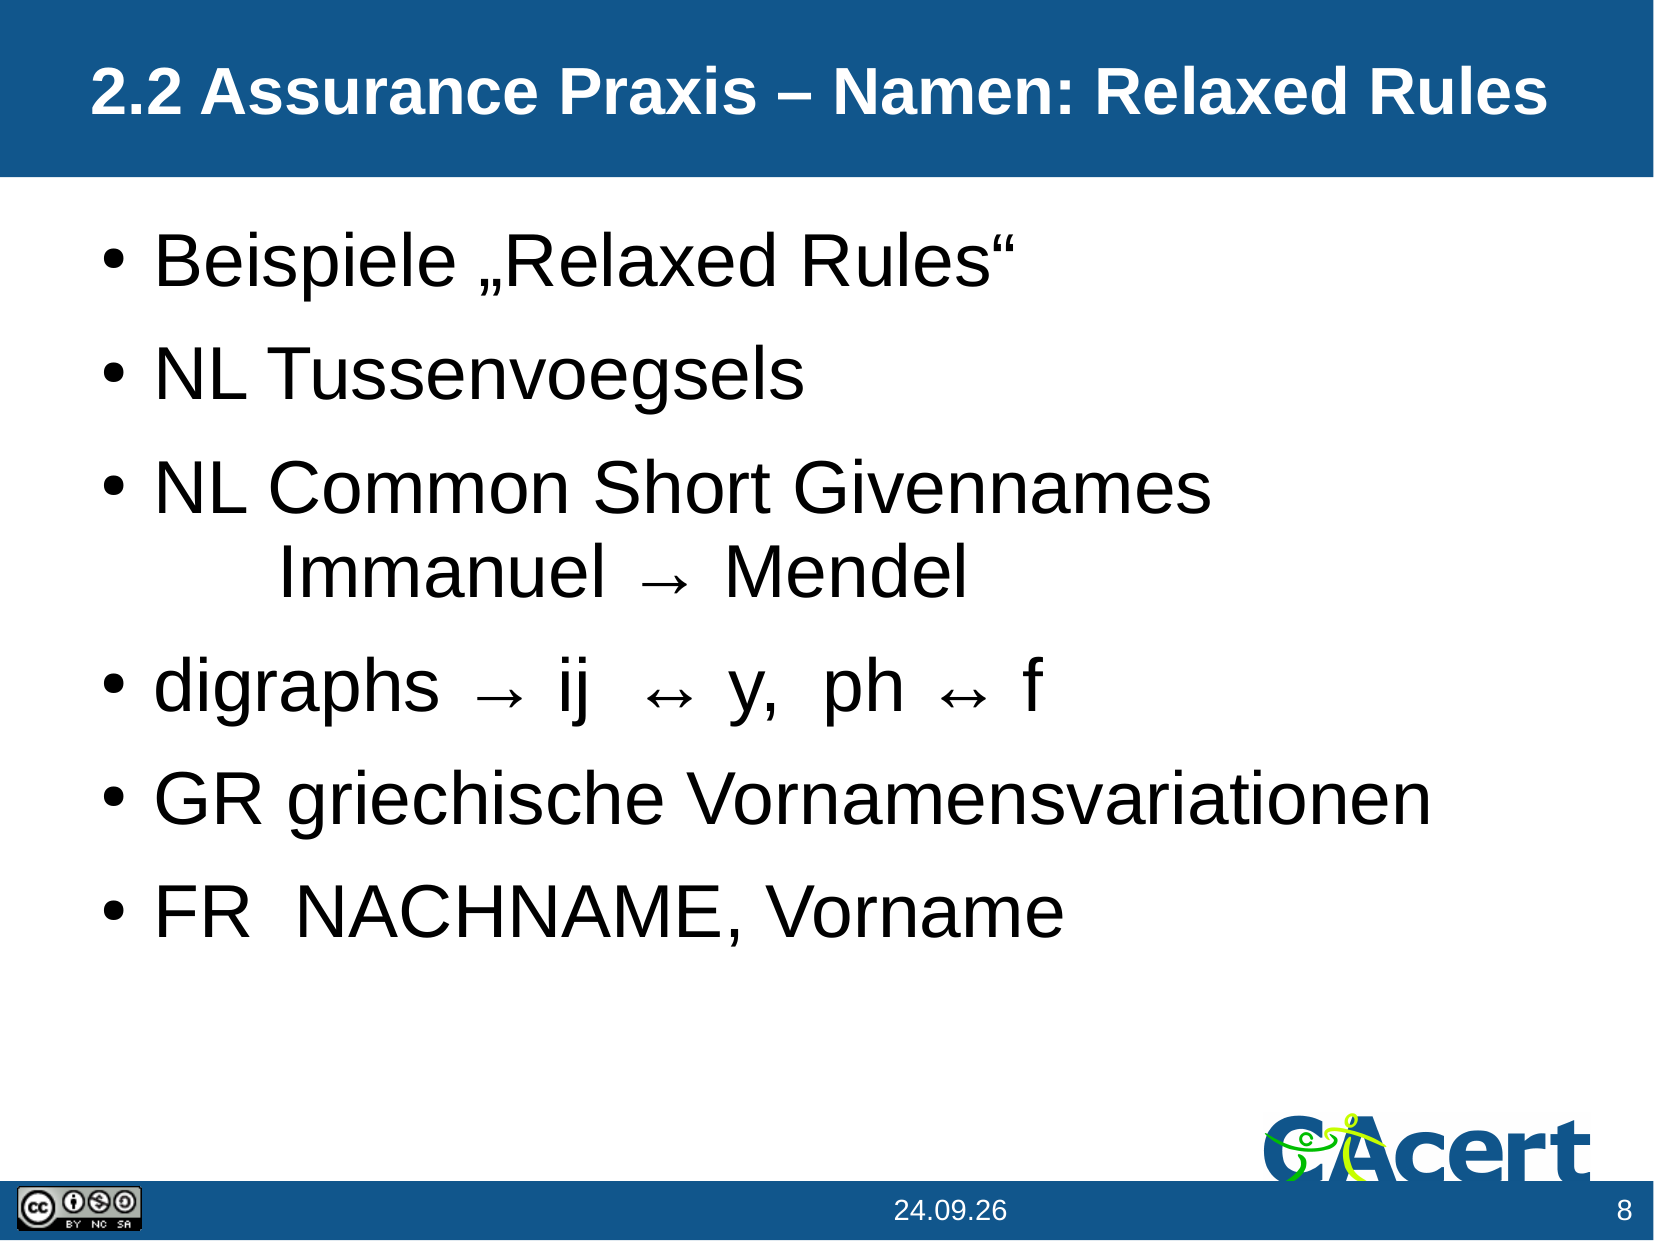

# 2.2 Assurance Praxis – Namen: Relaxed Rules
Beispiele „Relaxed Rules“
NL Tussenvoegsels
NL Common Short Givennames
 Immanuel → Mendel
digraphs → ij ↔ y, ph ↔ f
GR griechische Vornamensvariationen
FR NACHNAME, Vorname